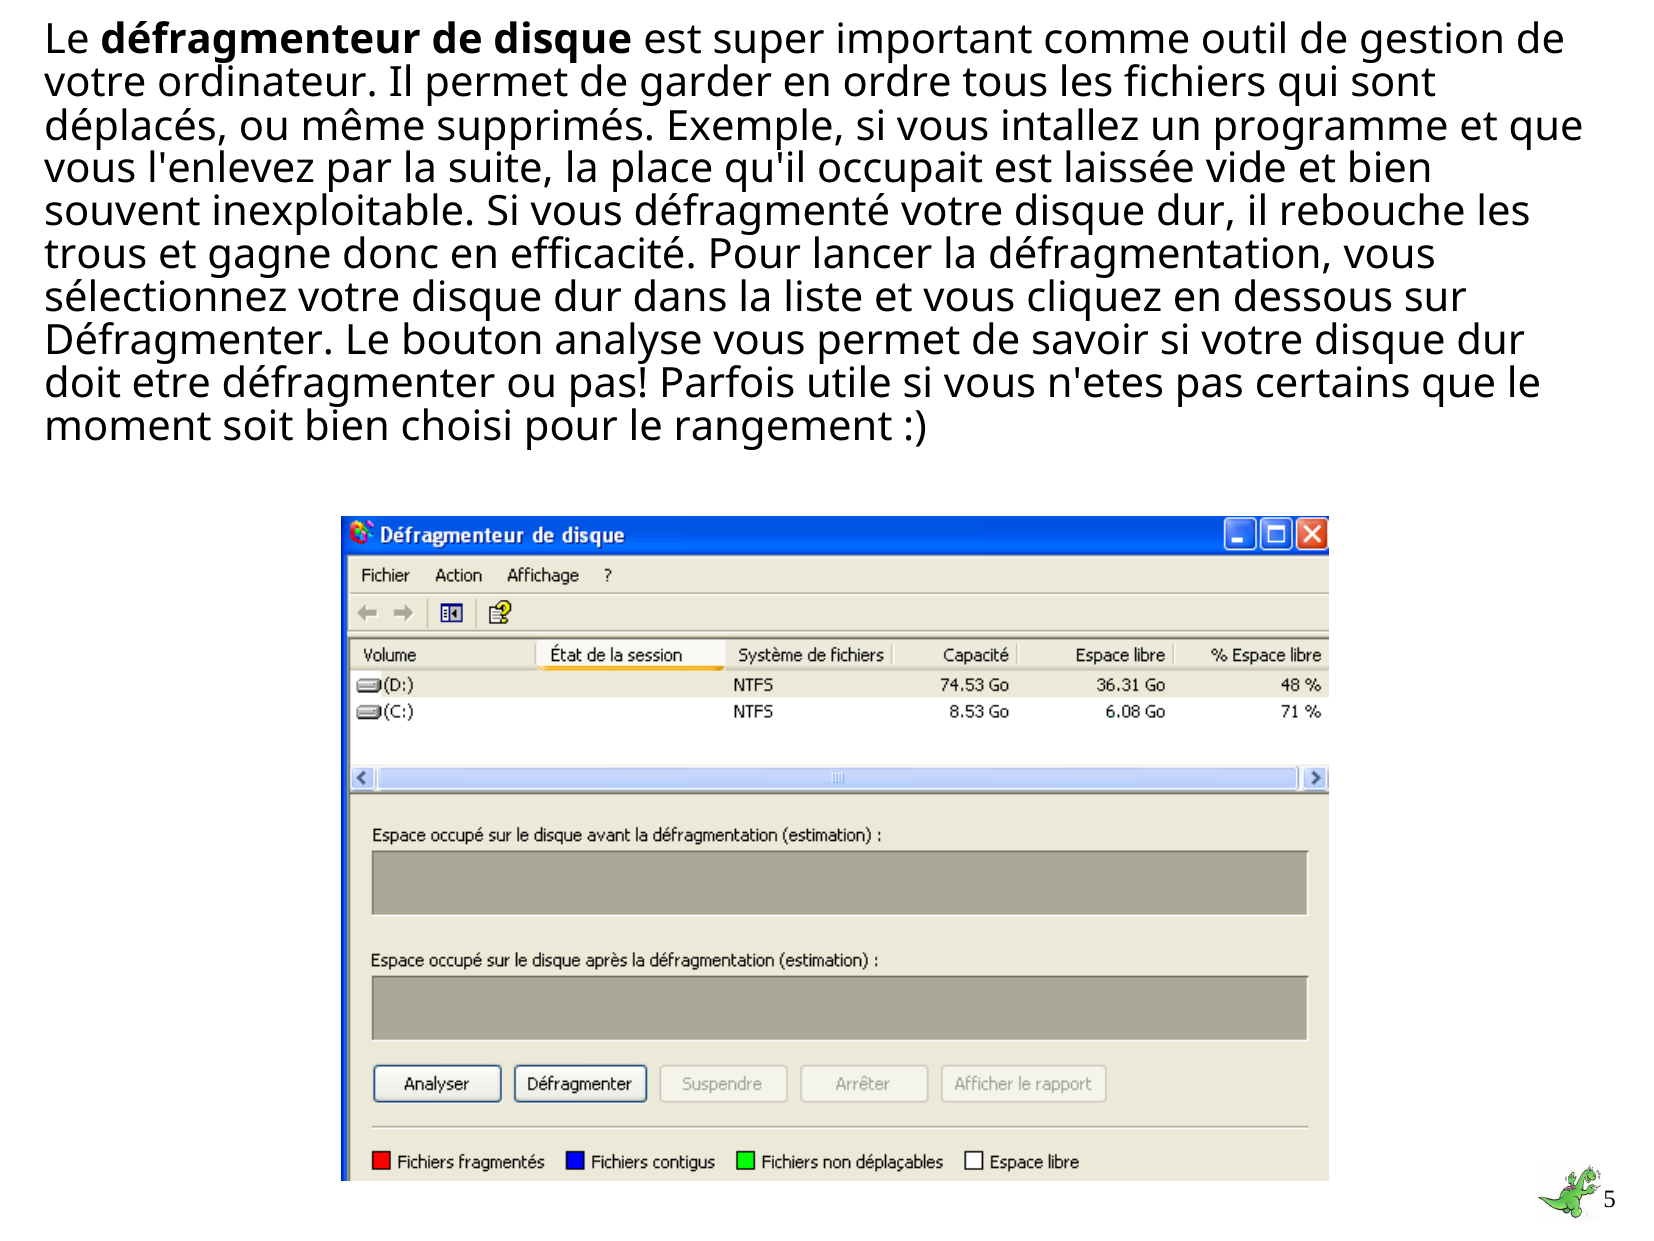

Le défragmenteur de disque est super important comme outil de gestion de
votre ordinateur. Il permet de garder en ordre tous les fichiers qui sont
déplacés, ou même supprimés. Exemple, si vous intallez un programme et que
vous l'enlevez par la suite, la place qu'il occupait est laissée vide et bien
souvent inexploitable. Si vous défragmenté votre disque dur, il rebouche les
trous et gagne donc en efficacité. Pour lancer la défragmentation, vous
sélectionnez votre disque dur dans la liste et vous cliquez en dessous sur
Défragmenter. Le bouton analyse vous permet de savoir si votre disque dur
doit etre défragmenter ou pas! Parfois utile si vous n'etes pas certains que le
moment soit bien choisi pour le rangement :)
5